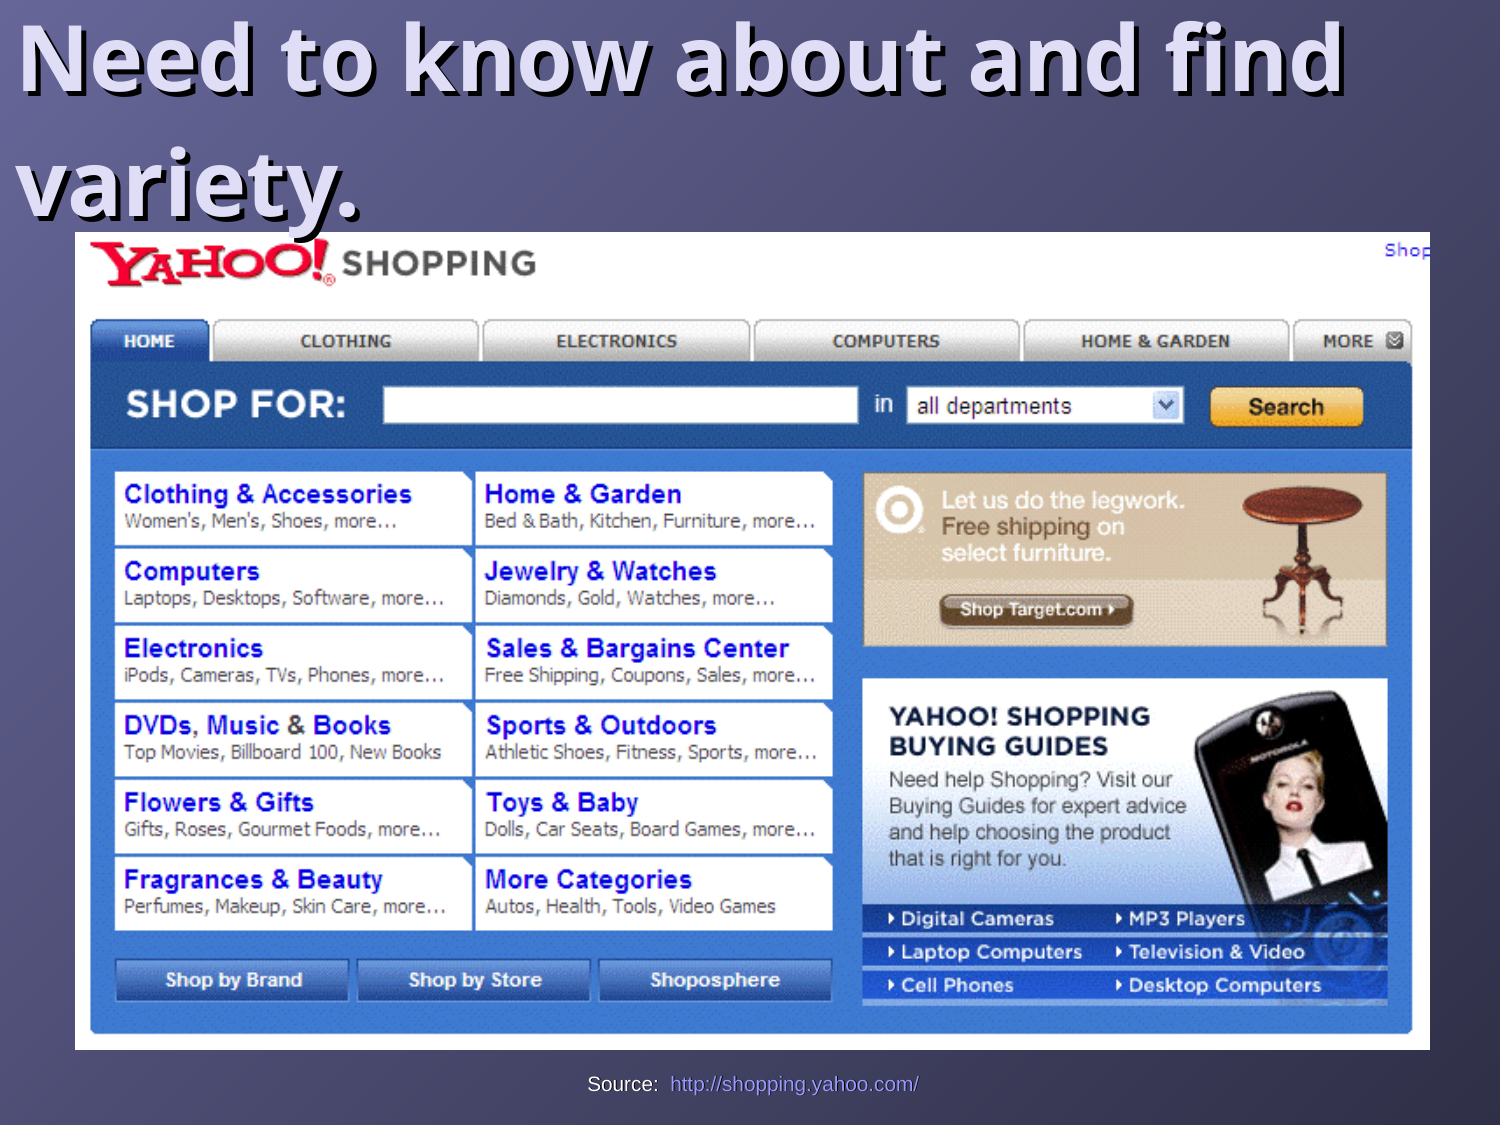

# Need to know about and find variety.
Source: http://shopping.yahoo.com/